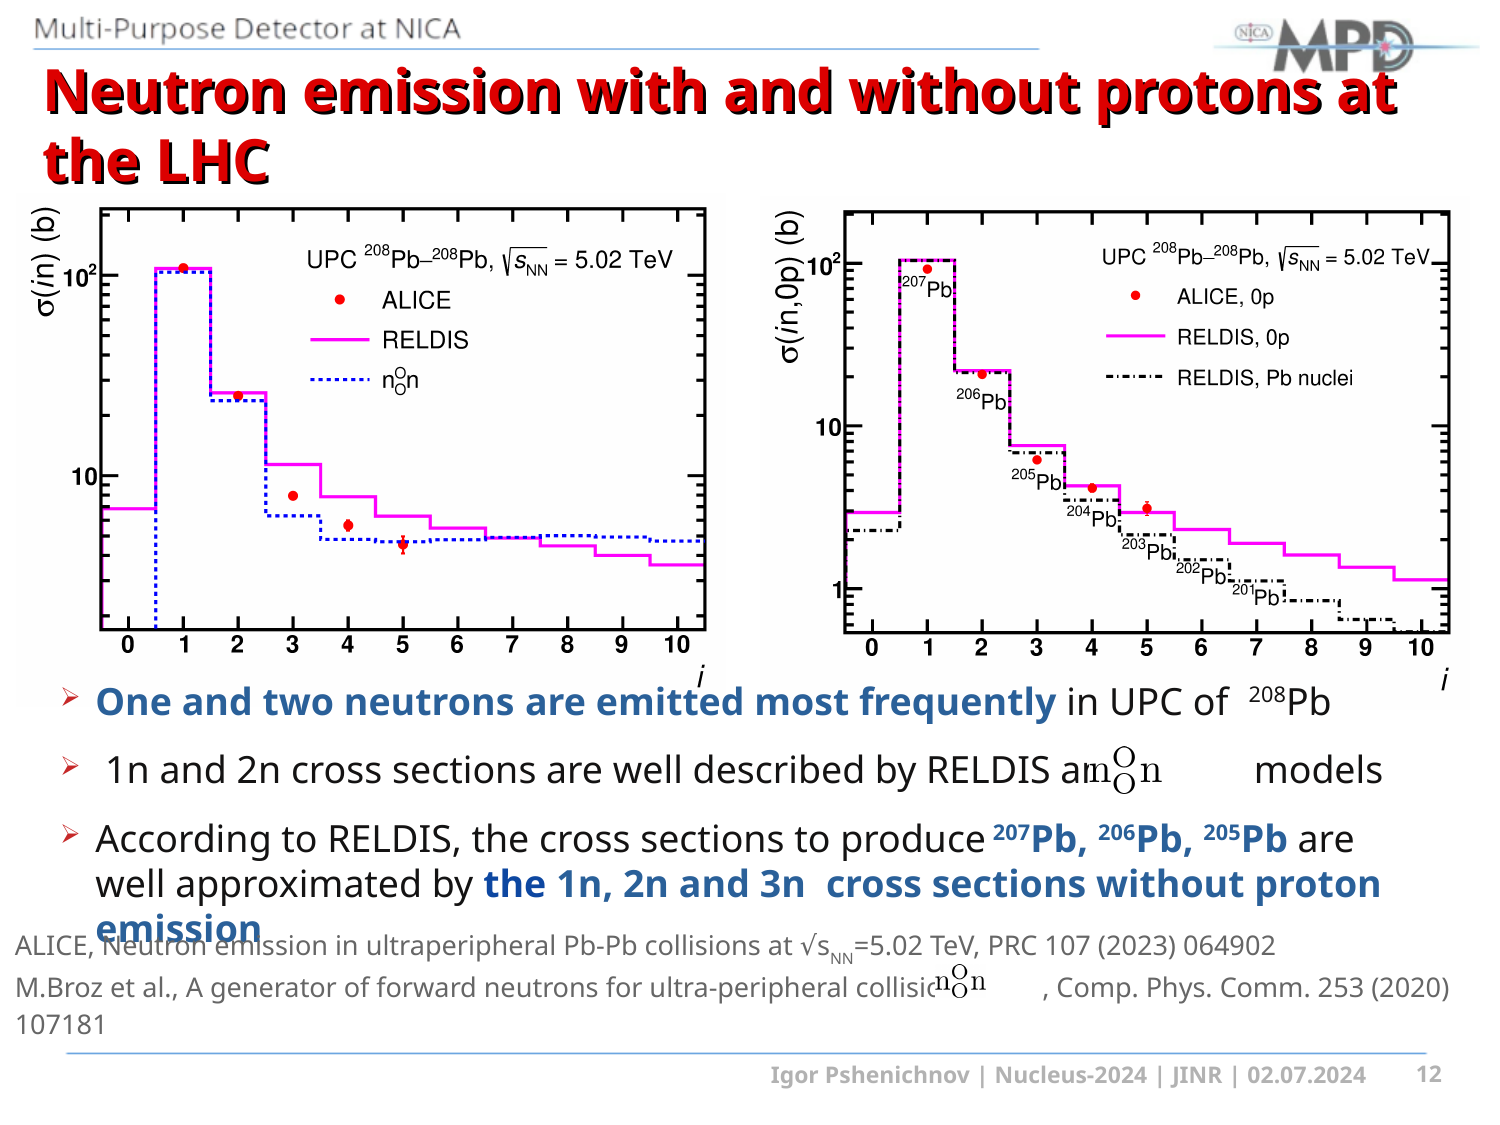

# Neutron emission with and without protons at the LHC
One and two neutrons are emitted most frequently in UPC of 208Pb
 1n and 2n cross sections are well described by RELDIS and models
According to RELDIS, the cross sections to produce 207Pb, 206Pb, 205Pb are well approximated by the 1n, 2n and 3n cross sections without proton emission
ALICE, Neutron emission in ultraperipheral Pb-Pb collisions at √sNN=5.02 TeV, PRC 107 (2023) 064902
M.Broz et al., A generator of forward neutrons for ultra-peripheral collisions: , Comp. Phys. Comm. 253 (2020) 107181
 Igor Pshenichnov | Nucleus-2024 | JINR | 02.07.2024